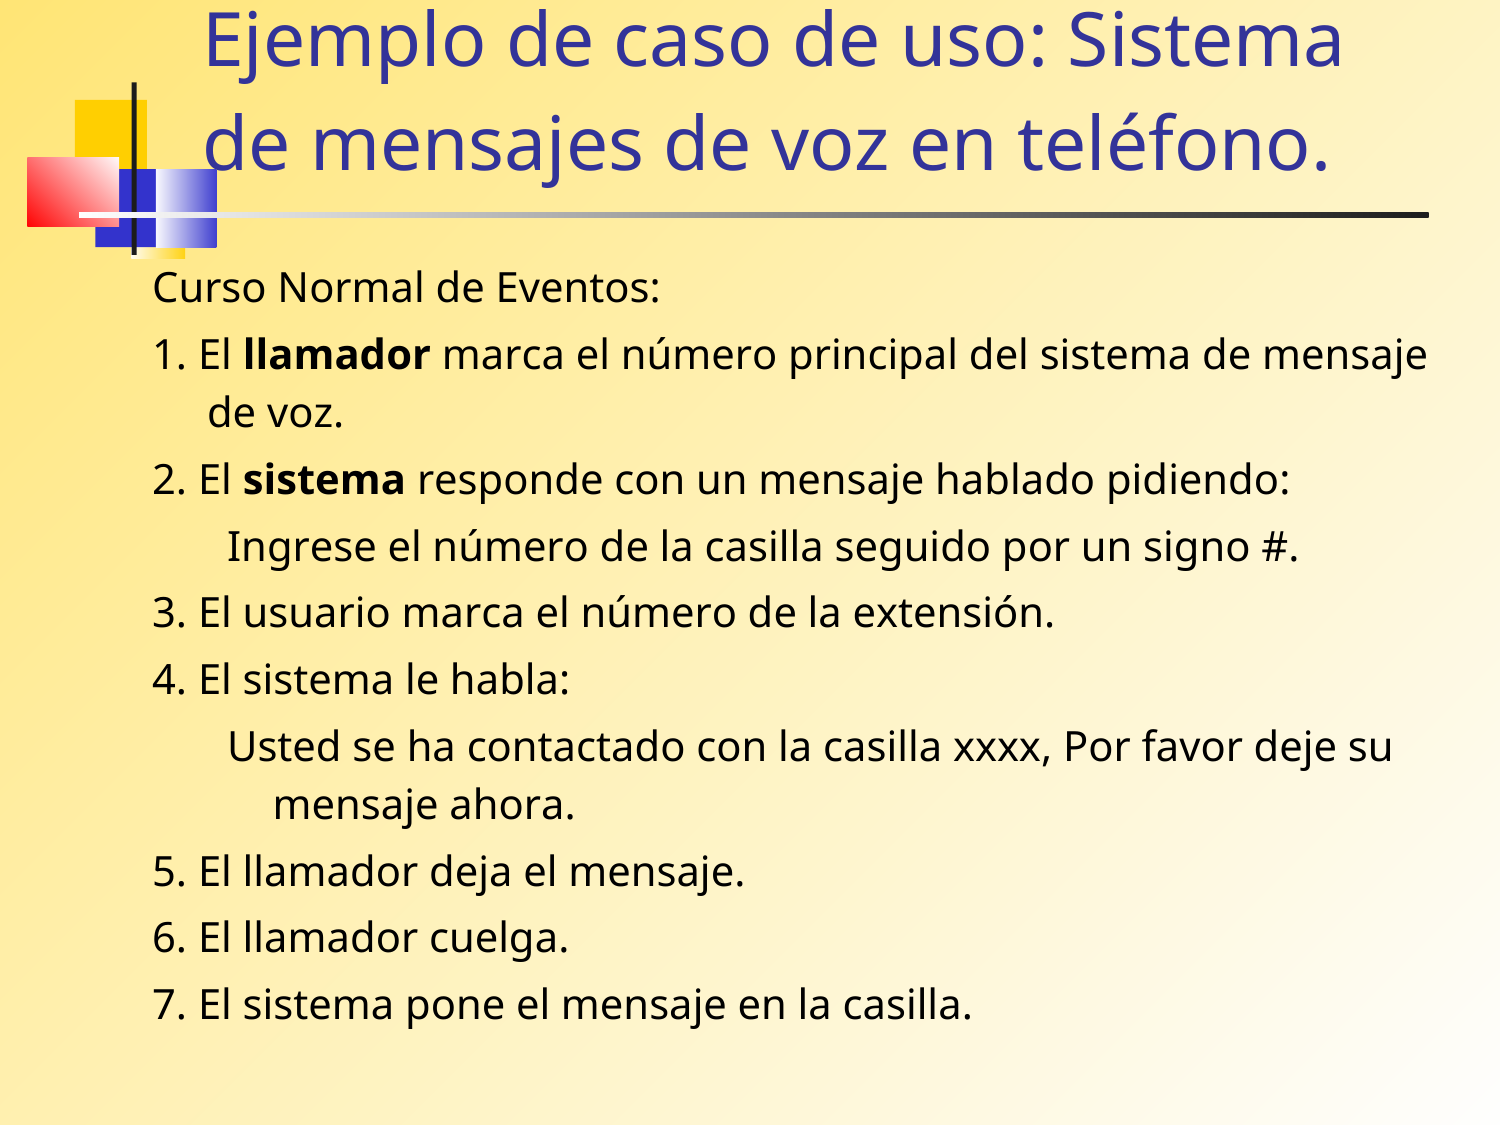

# Ejemplo de caso de uso: Sistema de mensajes de voz en teléfono.
Curso Normal de Eventos:
1. El llamador marca el número principal del sistema de mensaje de voz.
2. El sistema responde con un mensaje hablado pidiendo:
Ingrese el número de la casilla seguido por un signo #.
3. El usuario marca el número de la extensión.
4. El sistema le habla:
Usted se ha contactado con la casilla xxxx, Por favor deje su mensaje ahora.
5. El llamador deja el mensaje.
6. El llamador cuelga.
7. El sistema pone el mensaje en la casilla.